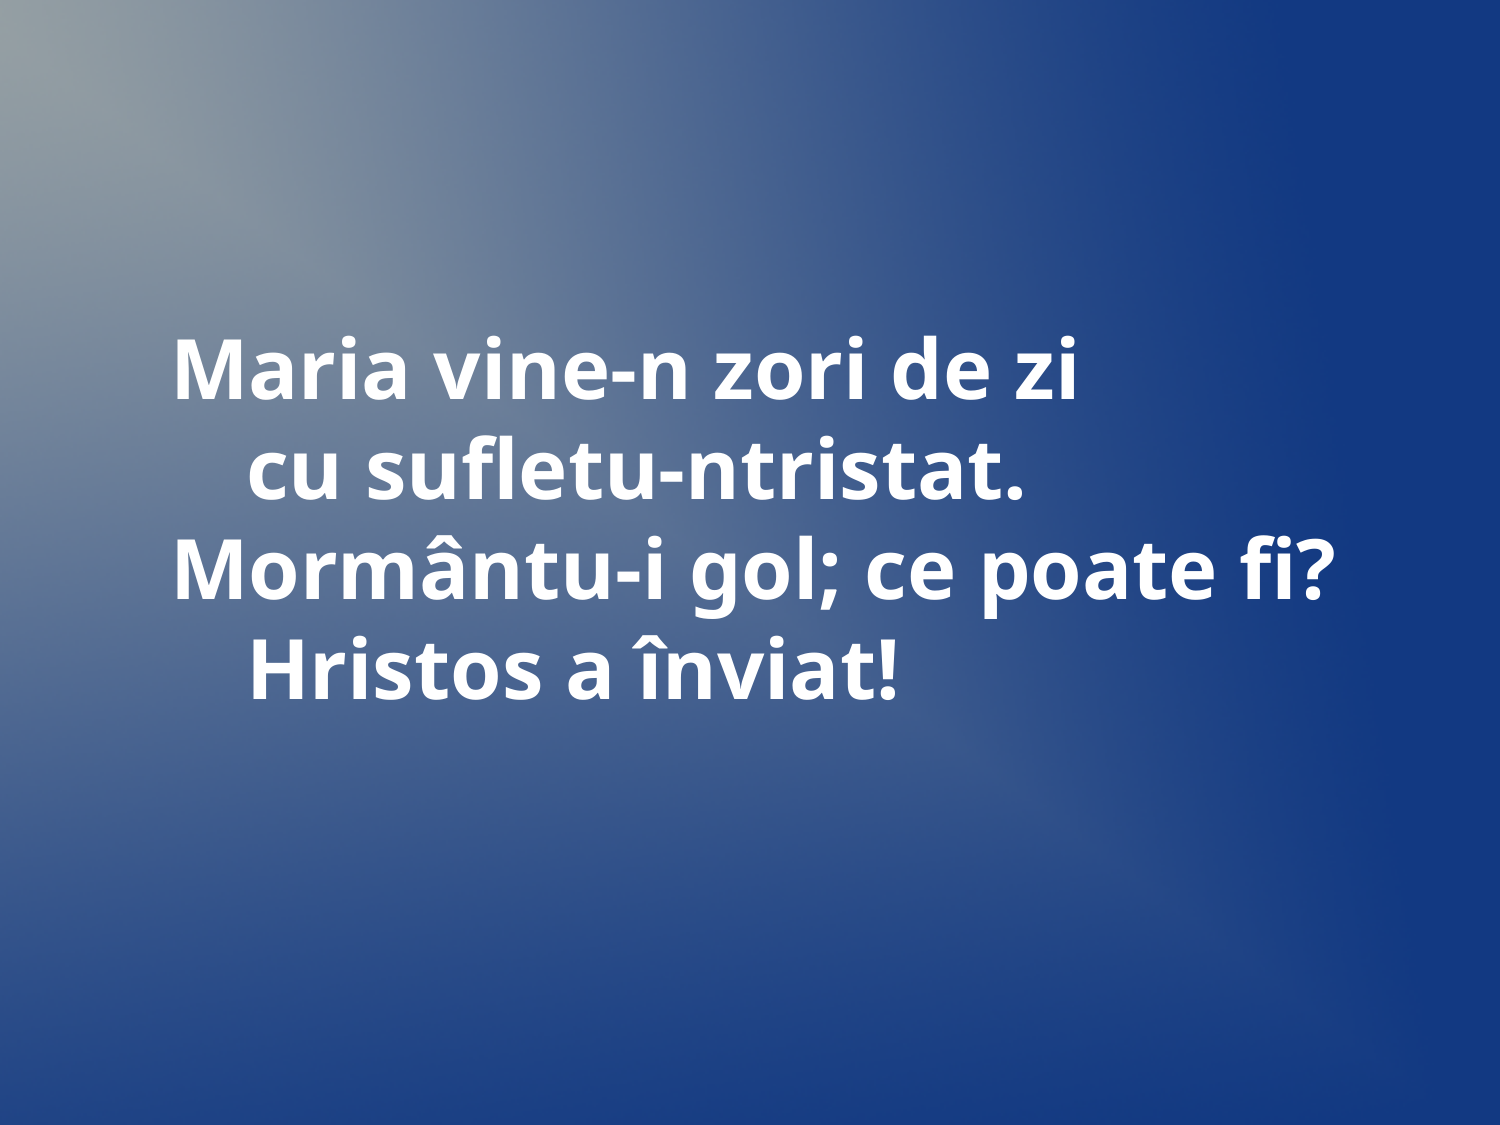

Maria vine-n zori de zi
	cu sufletu-ntristat.
Mormântu-i gol; ce poate fi?
	Hristos a înviat!